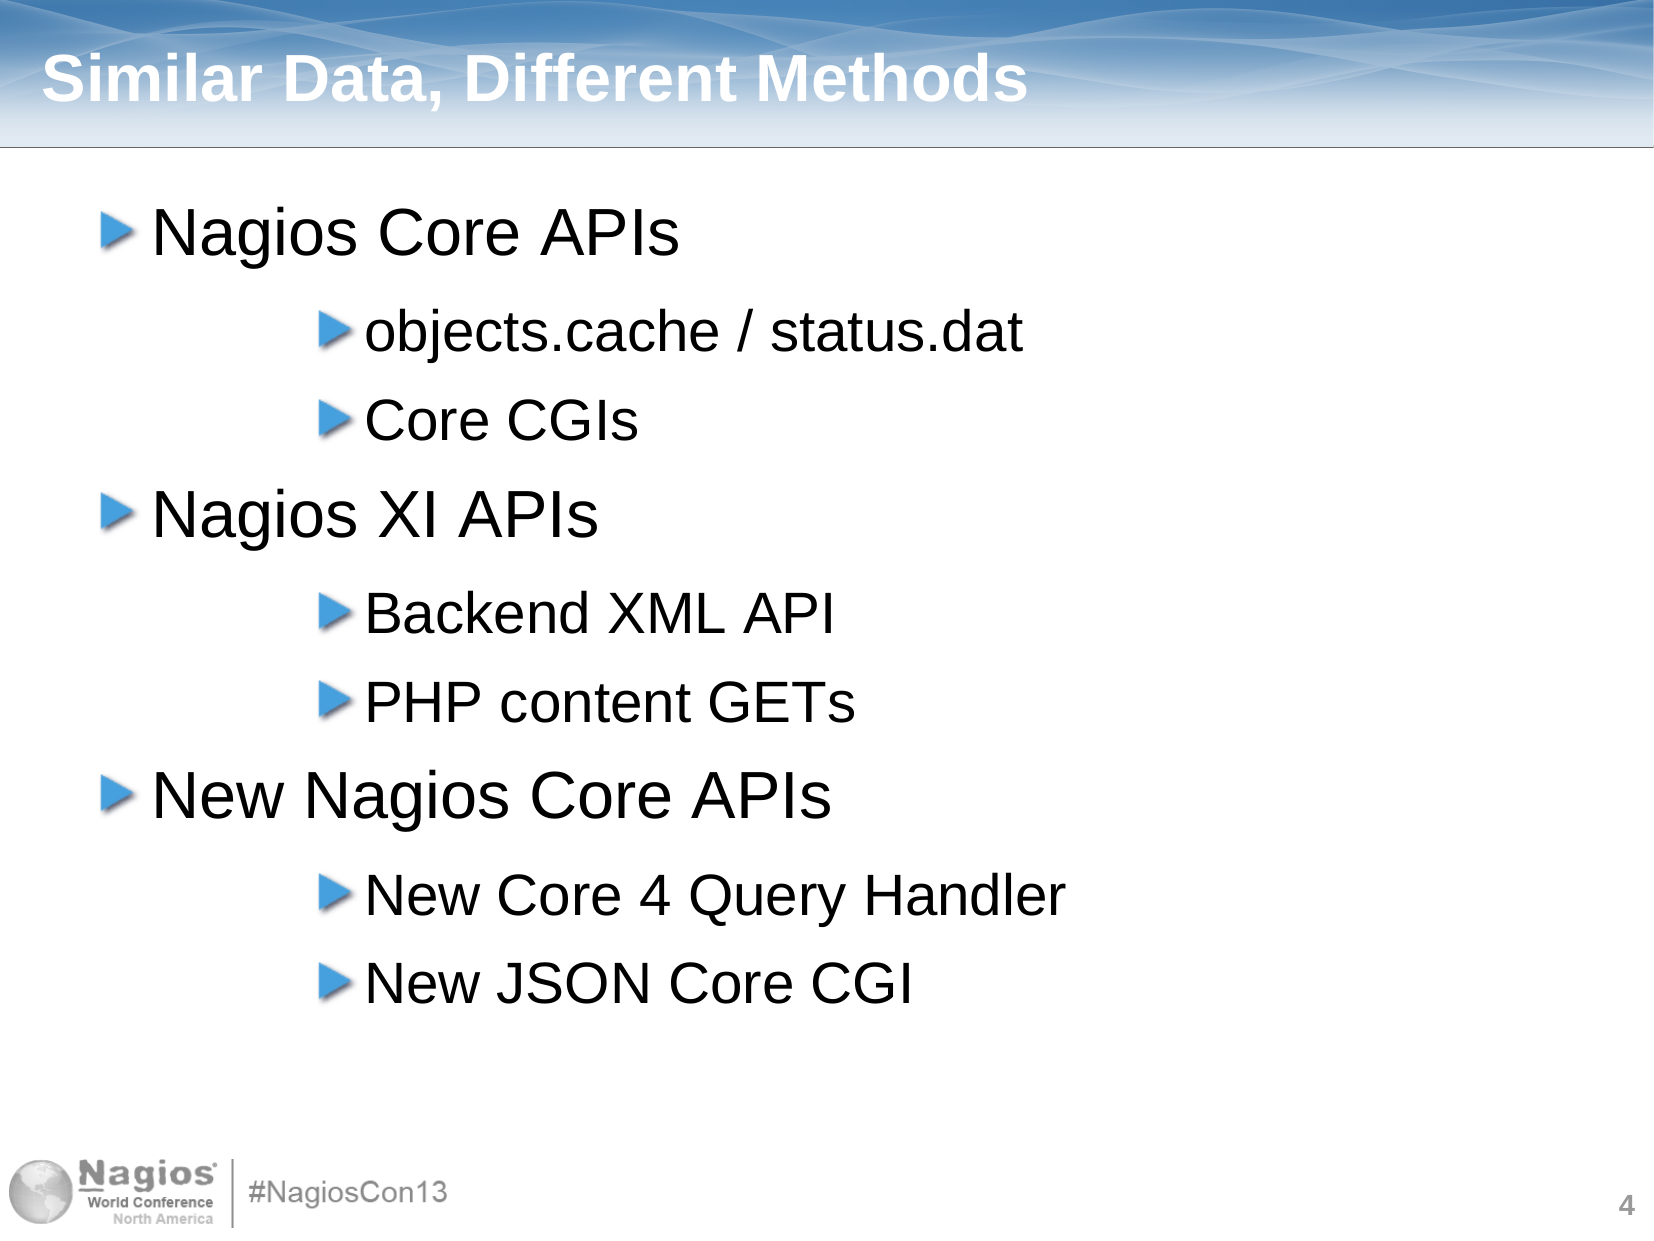

# Similar Data, Different Methods
Nagios Core APIs
objects.cache / status.dat
Core CGIs
Nagios XI APIs
Backend XML API
PHP content GETs
New Nagios Core APIs
New Core 4 Query Handler
New JSON Core CGI
4